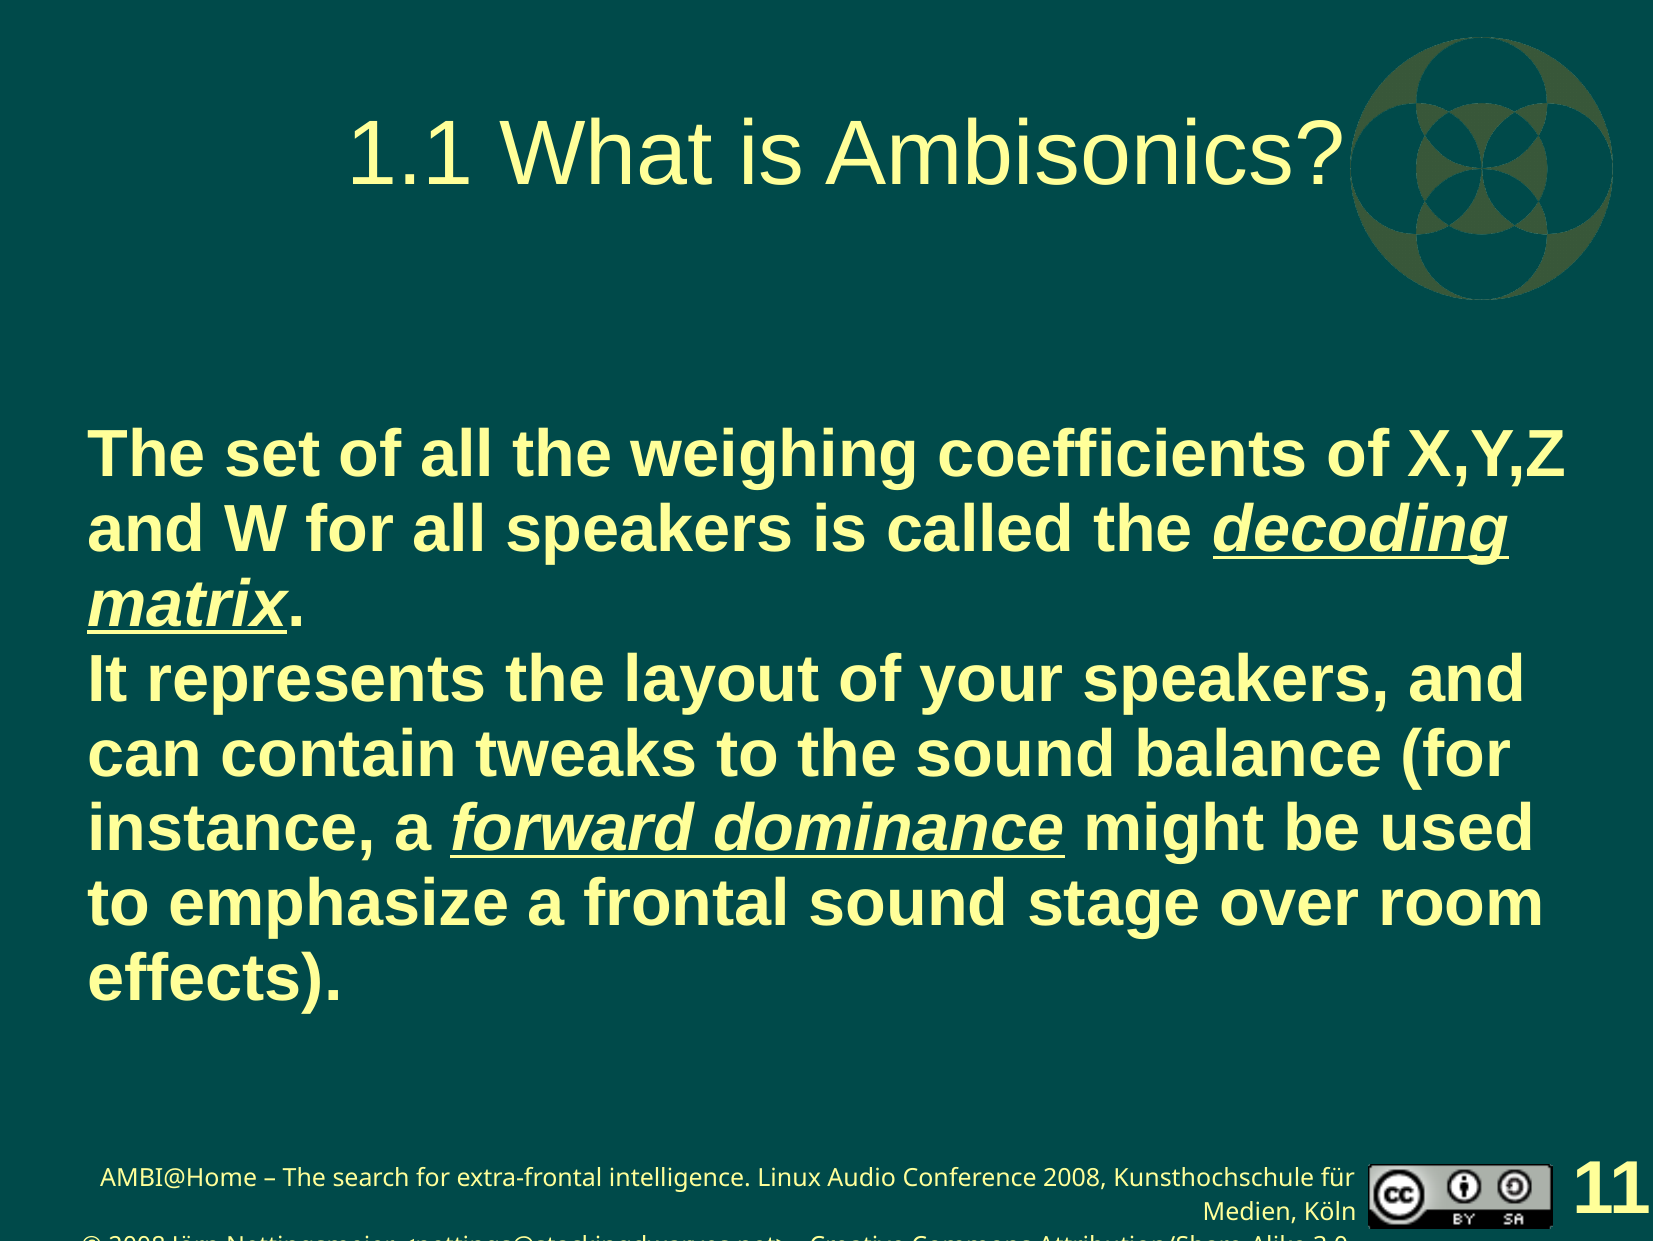

# 1.1 What is Ambisonics?
The set of all the weighing coefficients of X,Y,Z and W for all speakers is called the decoding matrix.
It represents the layout of your speakers, and can contain tweaks to the sound balance (for instance, a forward dominance might be used to emphasize a frontal sound stage over room effects).